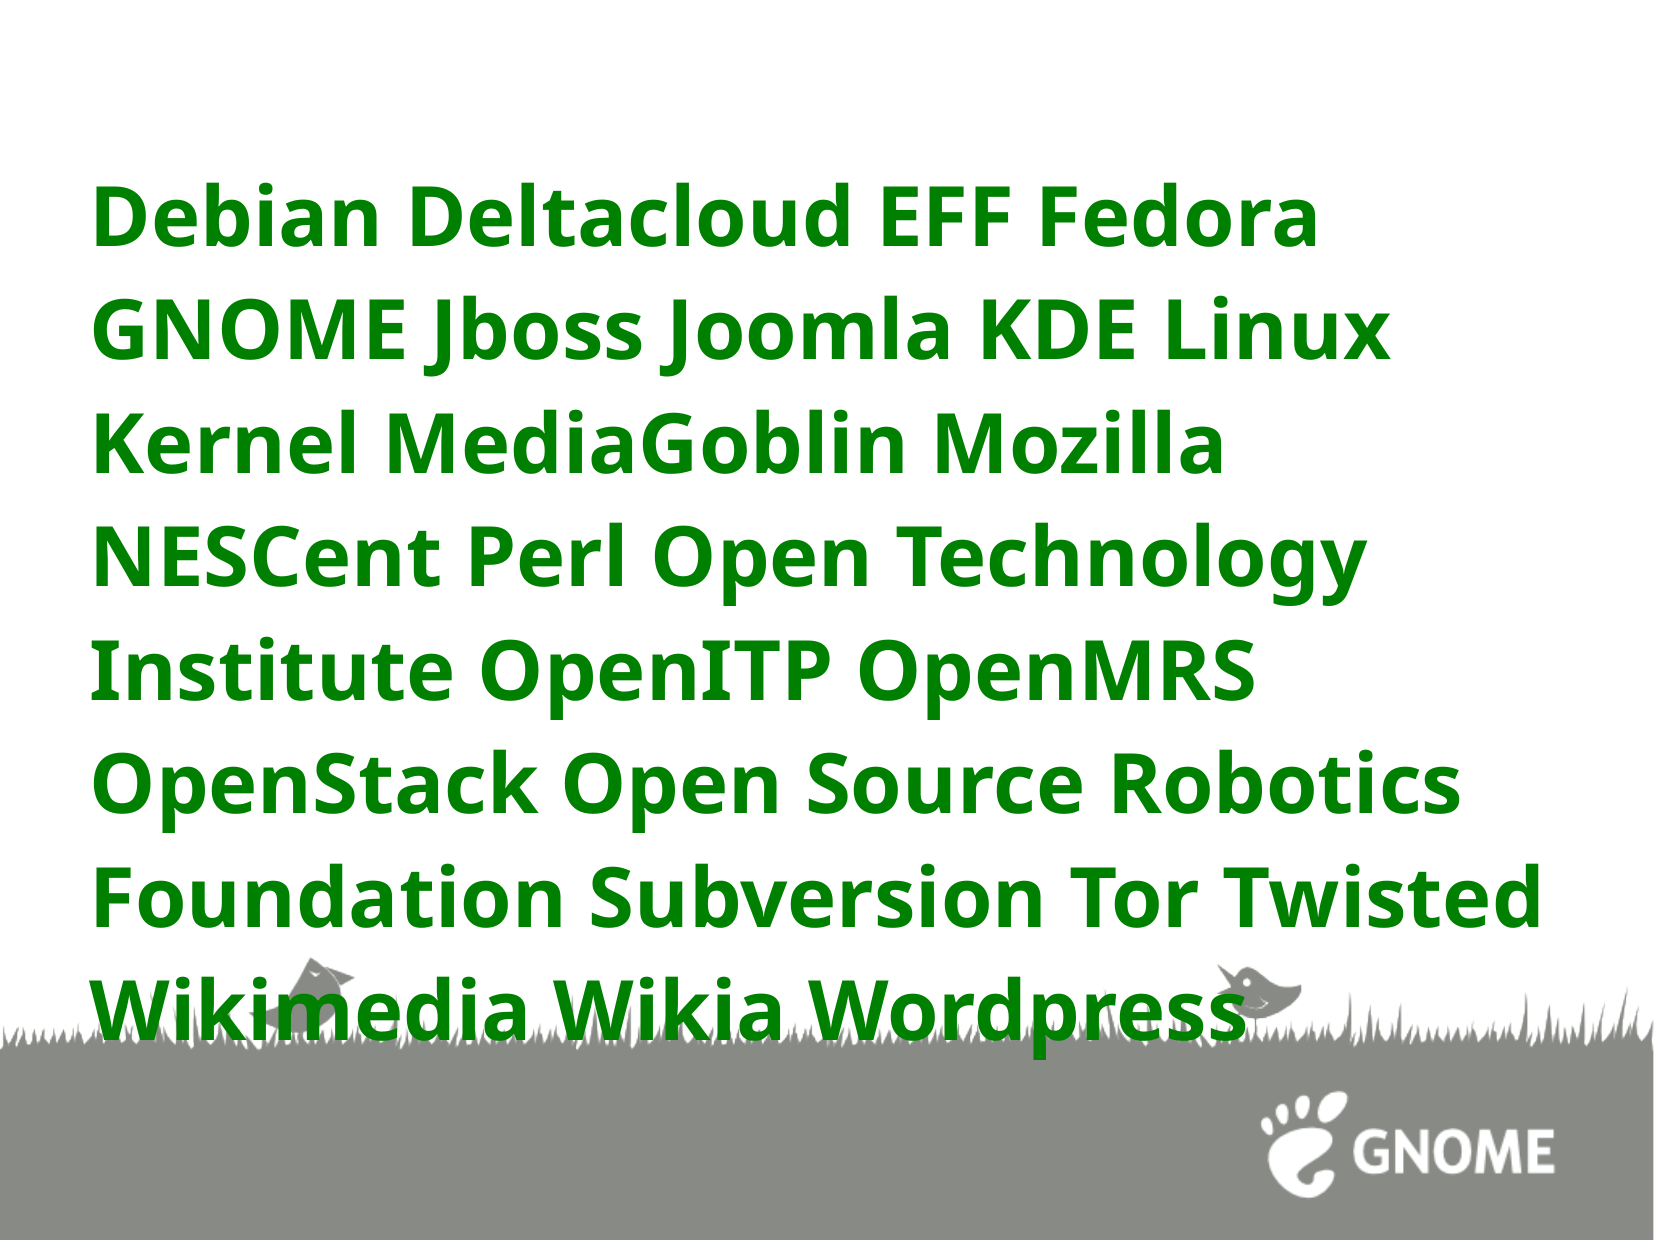

Debian Deltacloud EFF Fedora GNOME Jboss Joomla KDE Linux Kernel MediaGoblin Mozilla NESCent Perl Open Technology Institute OpenITP OpenMRS OpenStack Open Source Robotics Foundation Subversion Tor Twisted Wikimedia Wikia Wordpress